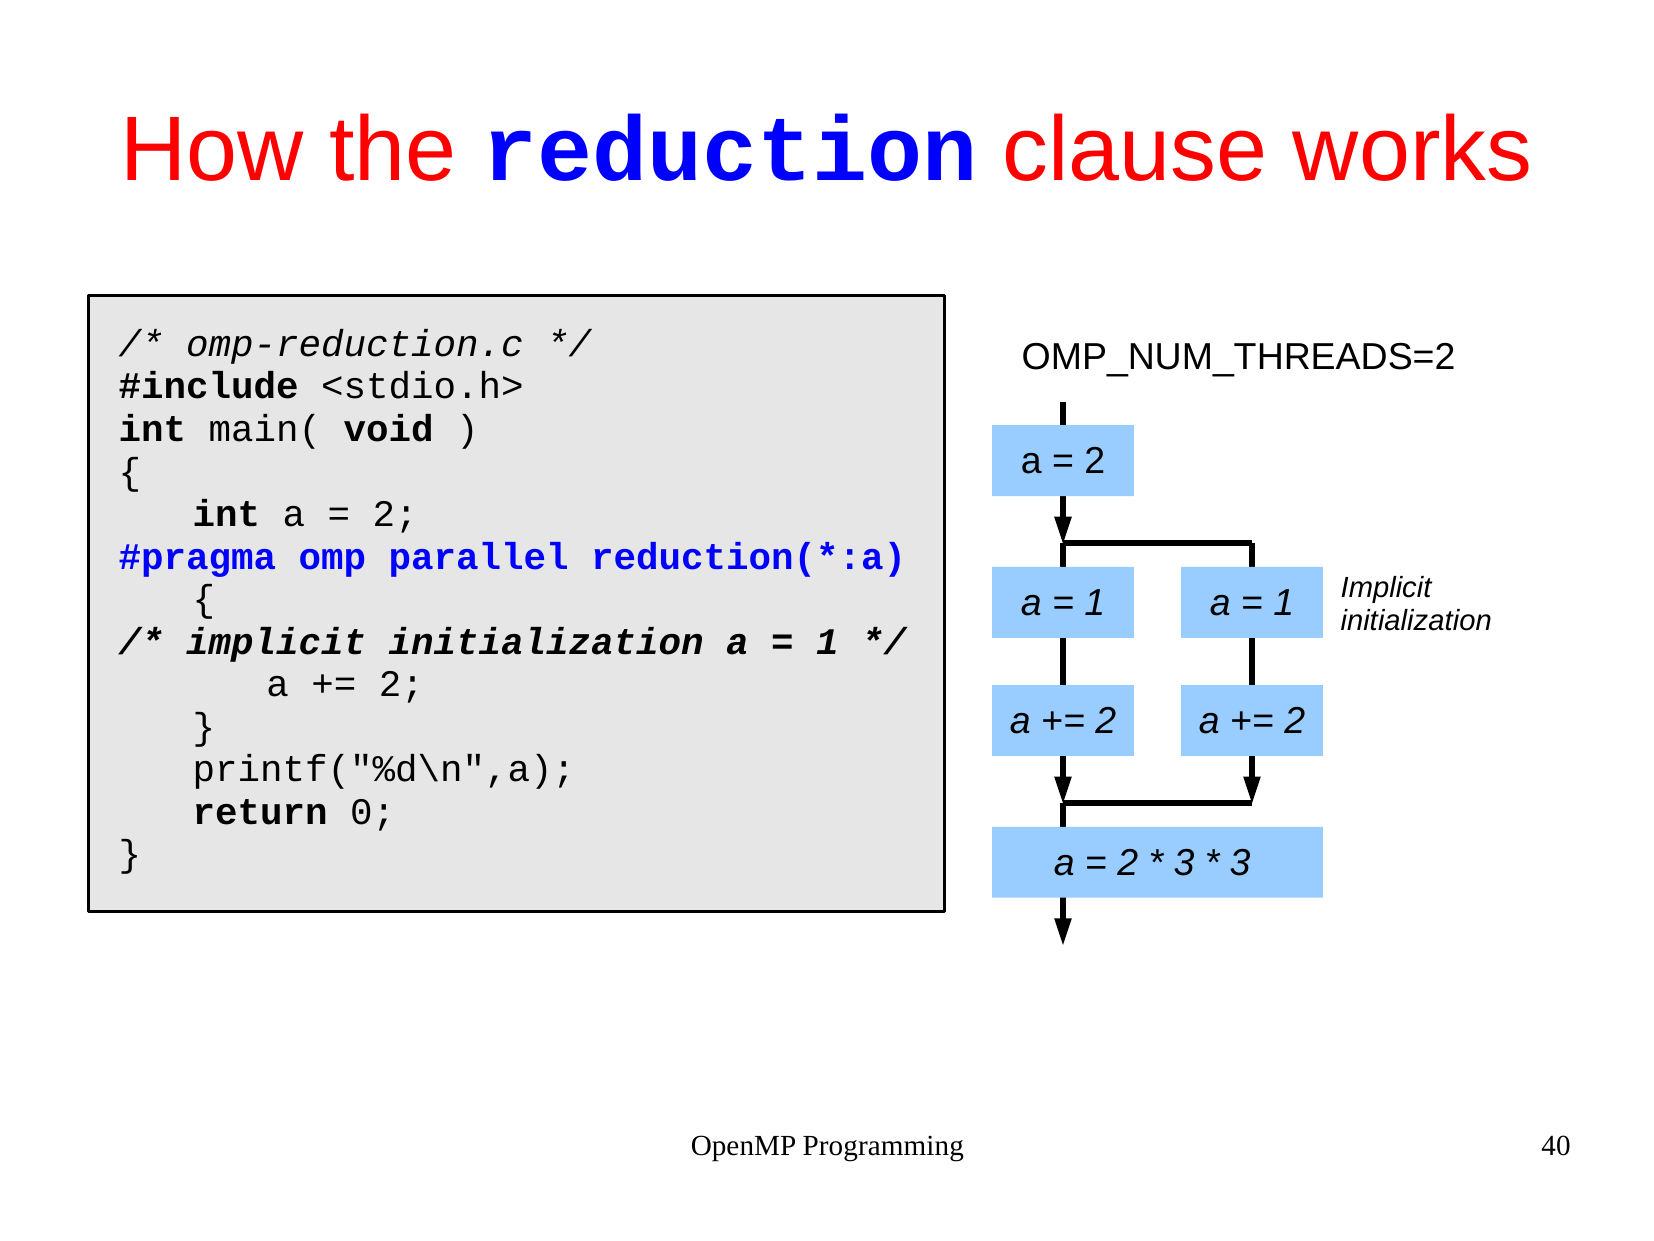

# How the reduction clause works
/* omp-reduction.c */
#include <stdio.h>
int main( void )
{
	int a = 2;
#pragma omp parallel reduction(*:a)
	{
/* implicit initialization a = 1 */
		a += 2;
	}
	printf("%d\n",a);
	return 0;
}
OMP_NUM_THREADS=2
a = 2
Implicit initialization
a = 1
a = 1
a += 2
a += 2
a = 2 * 3 * 3
OpenMP Programming
40